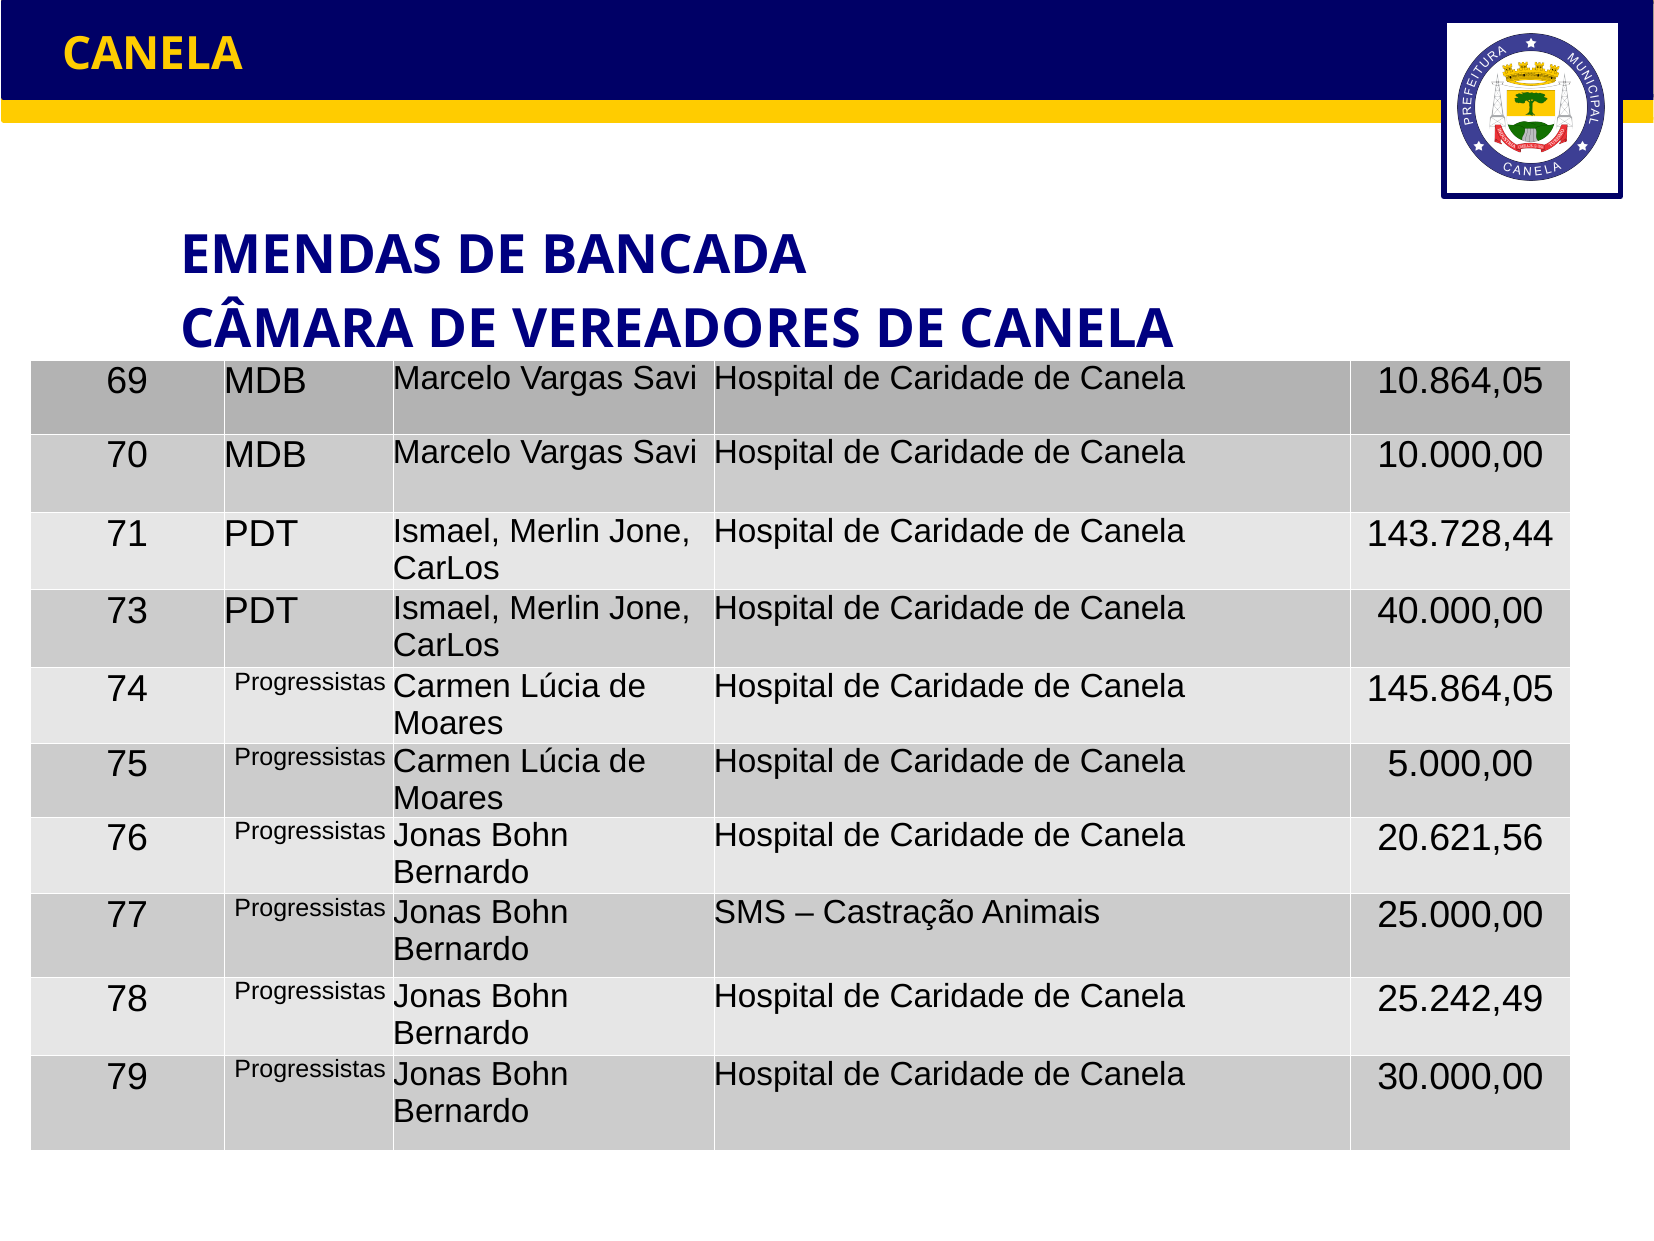

CANELA
CANELA
EMENDAS DE BANCADA
CÂMARA DE VEREADORES DE CANELA
| 69 | MDB | Marcelo Vargas Savi | Hospital de Caridade de Canela | 10.864,05 |
| --- | --- | --- | --- | --- |
| 70 | MDB | Marcelo Vargas Savi | Hospital de Caridade de Canela | 10.000,00 |
| 71 | PDT | Ismael, Merlin Jone, CarLos | Hospital de Caridade de Canela | 143.728,44 |
| 73 | PDT | Ismael, Merlin Jone, CarLos | Hospital de Caridade de Canela | 40.000,00 |
| 74 | Progressistas | Carmen Lúcia de Moares | Hospital de Caridade de Canela | 145.864,05 |
| 75 | Progressistas | Carmen Lúcia de Moares | Hospital de Caridade de Canela | 5.000,00 |
| 76 | Progressistas | Jonas Bohn Bernardo | Hospital de Caridade de Canela | 20.621,56 |
| 77 | Progressistas | Jonas Bohn Bernardo | SMS – Castração Animais | 25.000,00 |
| 78 | Progressistas | Jonas Bohn Bernardo | Hospital de Caridade de Canela | 25.242,49 |
| 79 | Progressistas | Jonas Bohn Bernardo | Hospital de Caridade de Canela | 30.000,00 |